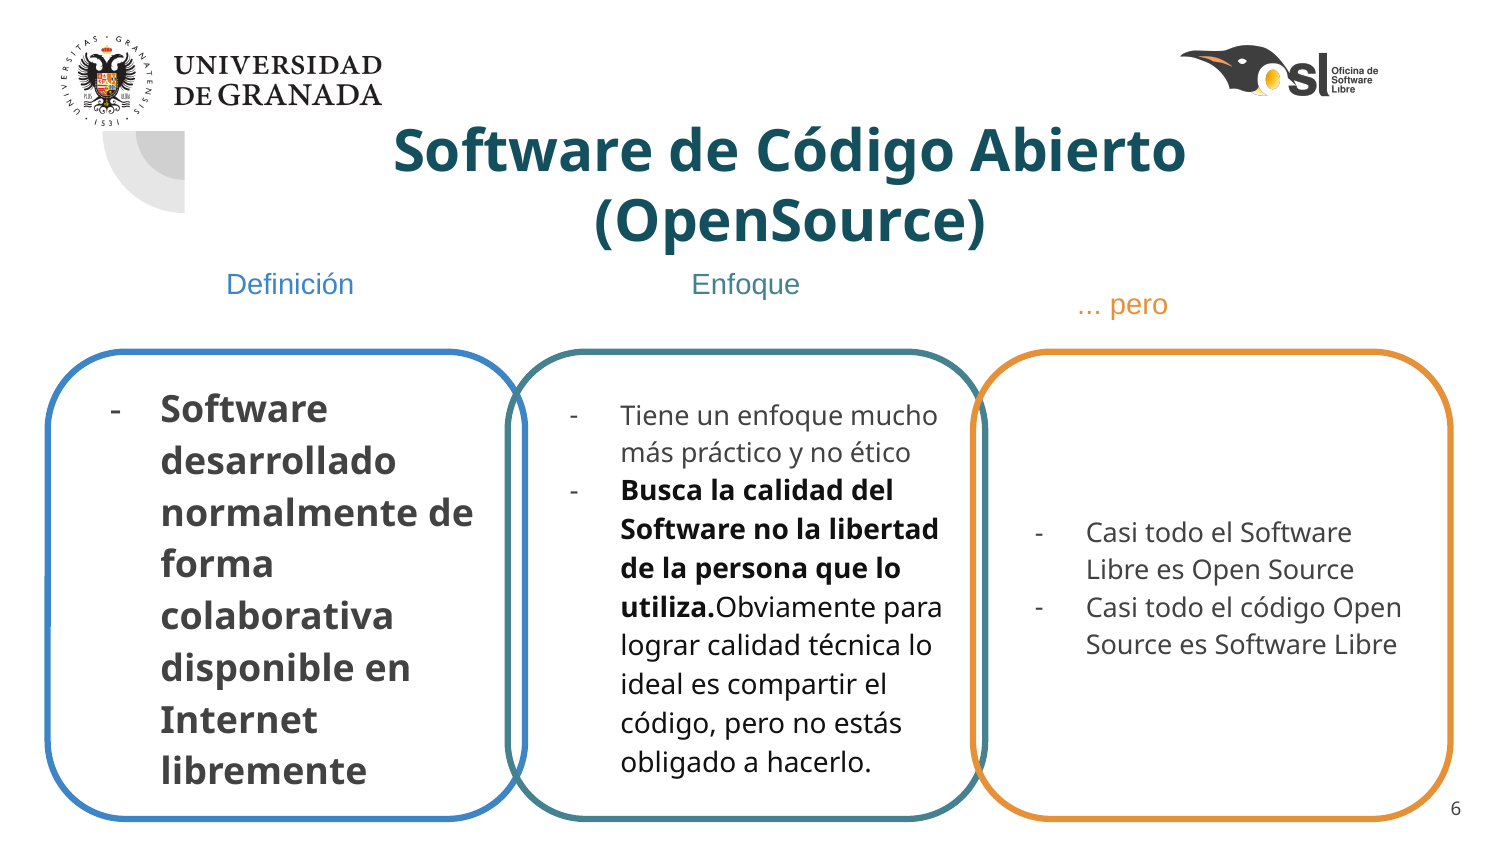

# Software de Código Abierto (OpenSource)
Definición
Enfoque
... pero
Software desarrollado normalmente de forma colaborativa disponible en Internet libremente
Tiene un enfoque mucho más práctico y no ético
Busca la calidad del Software no la libertad de la persona que lo utiliza.Obviamente para lograr calidad técnica lo ideal es compartir el código, pero no estás obligado a hacerlo.
Casi todo el Software Libre es Open Source
Casi todo el código Open Source es Software Libre